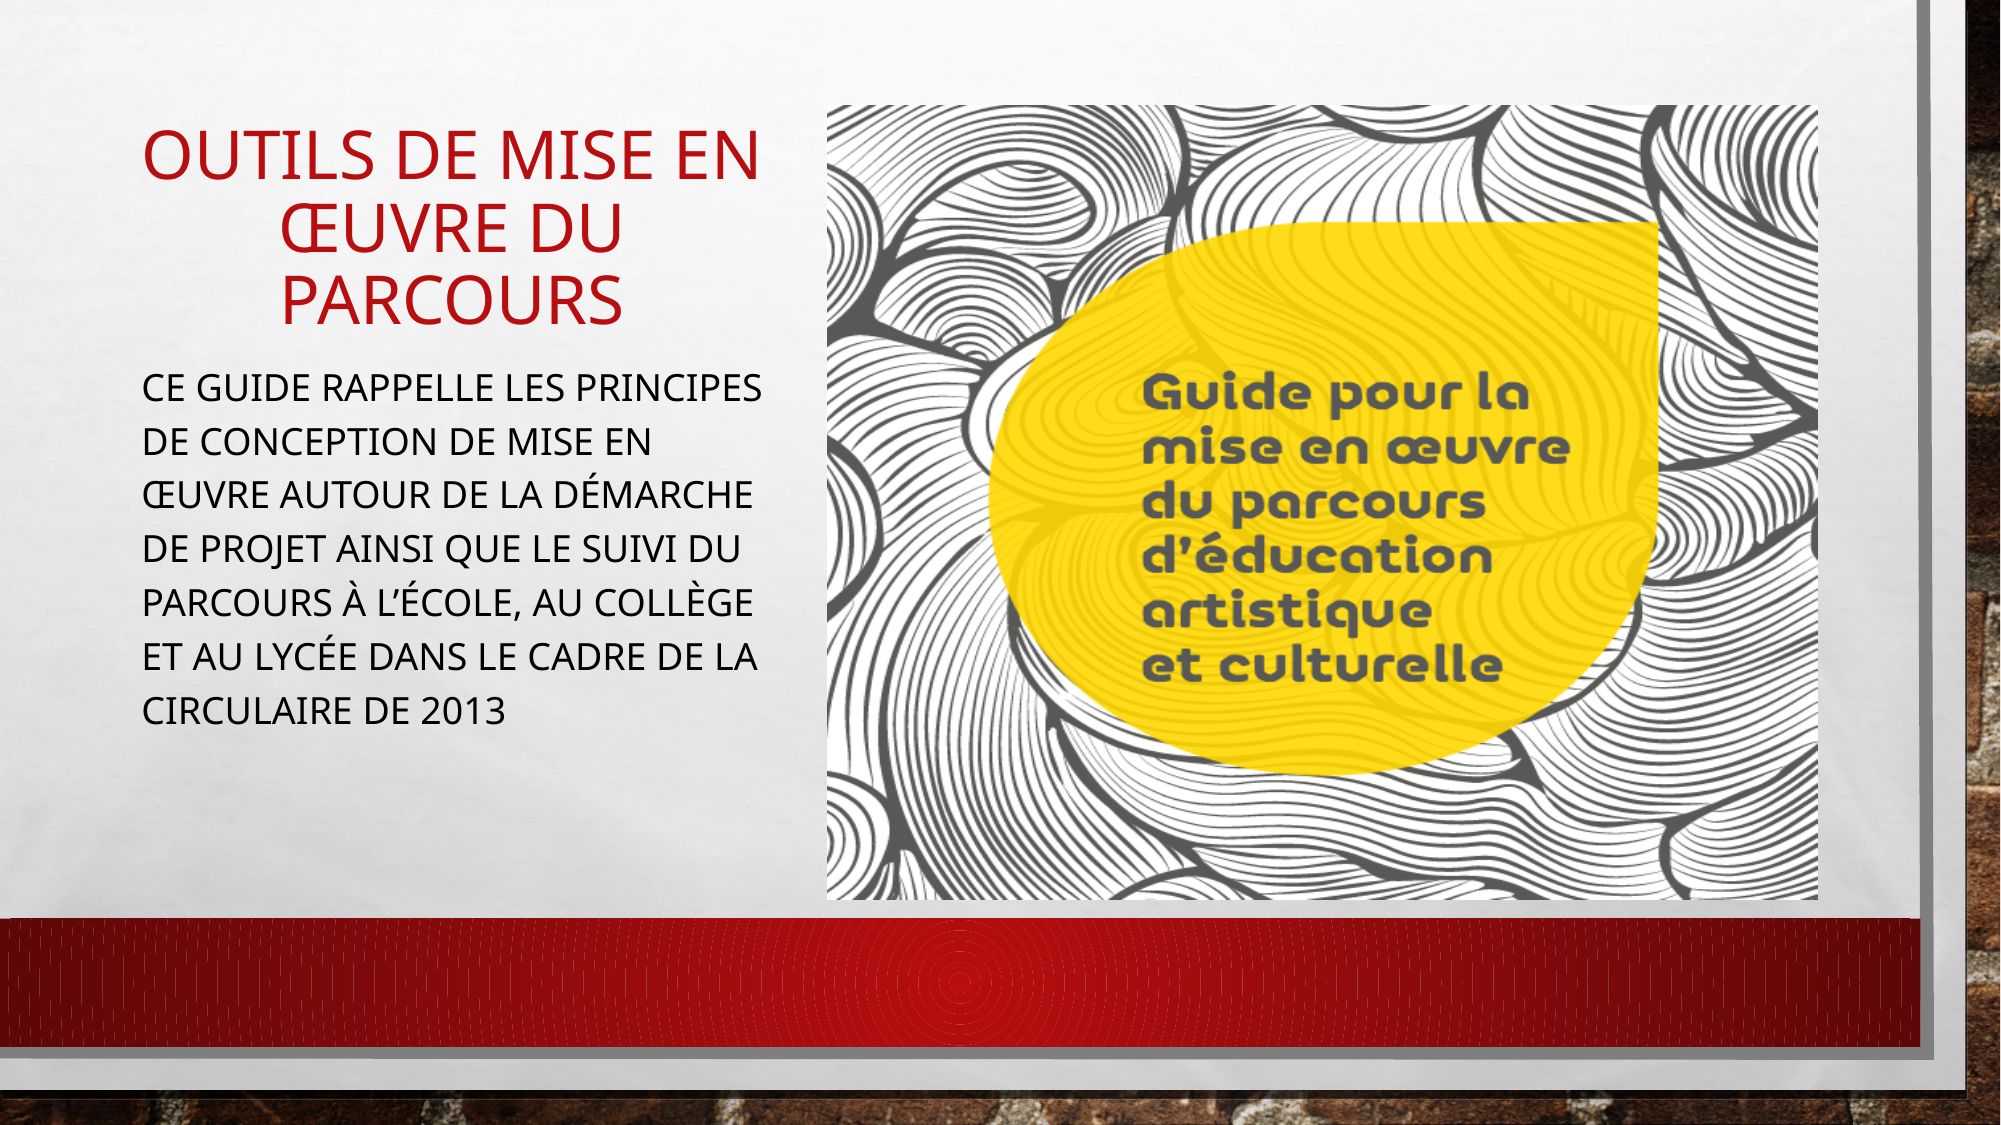

# Outils de mise en œuvre du parcours
Ce guide rappelle les principes de conception de mise en œuvre autour de la démarche de projet ainsi que le suivi du parcours à l’école, au collège et au lycée dans le cadre de la circulaire de 2013